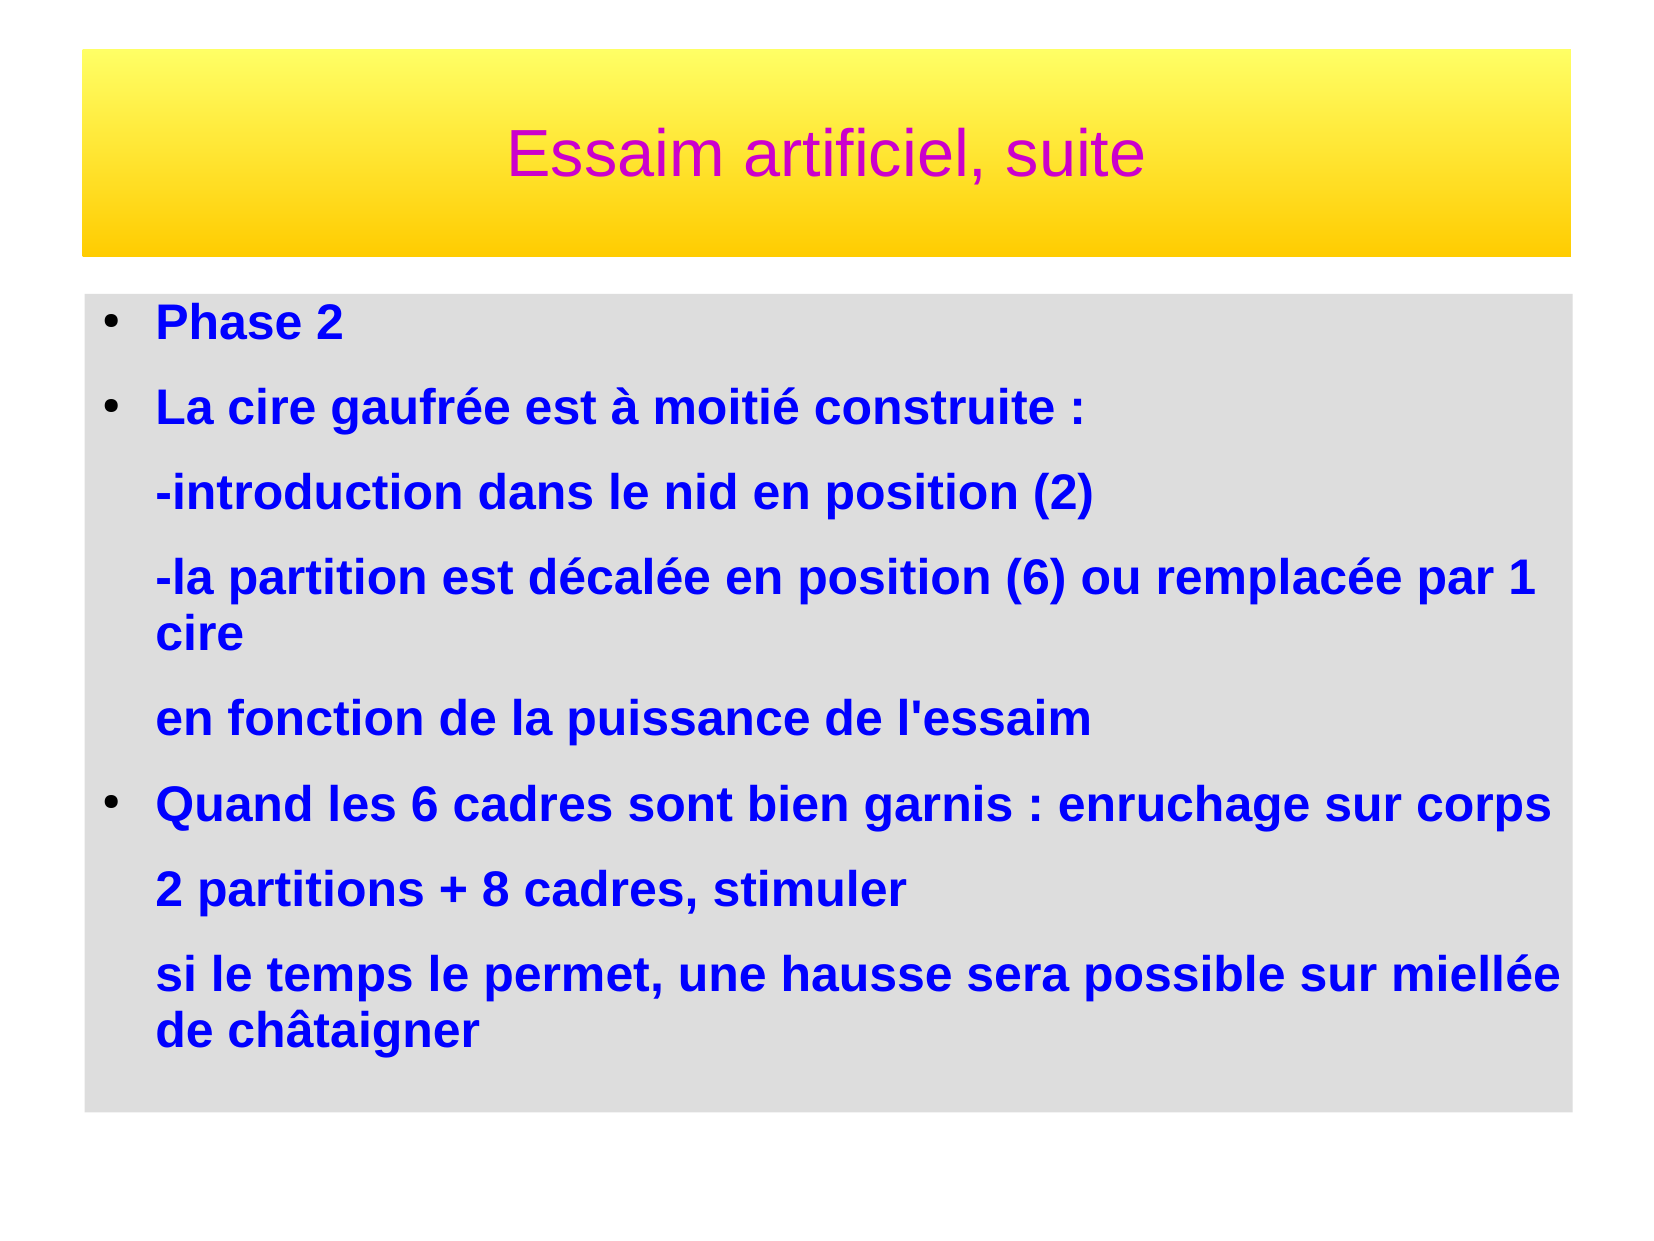

# Essaim artificiel, suite
Phase 2
La cire gaufrée est à moitié construite :
-introduction dans le nid en position (2)
-la partition est décalée en position (6) ou remplacée par 1 cire
en fonction de la puissance de l'essaim
Quand les 6 cadres sont bien garnis : enruchage sur corps
2 partitions + 8 cadres, stimuler
si le temps le permet, une hausse sera possible sur miellée de châtaigner